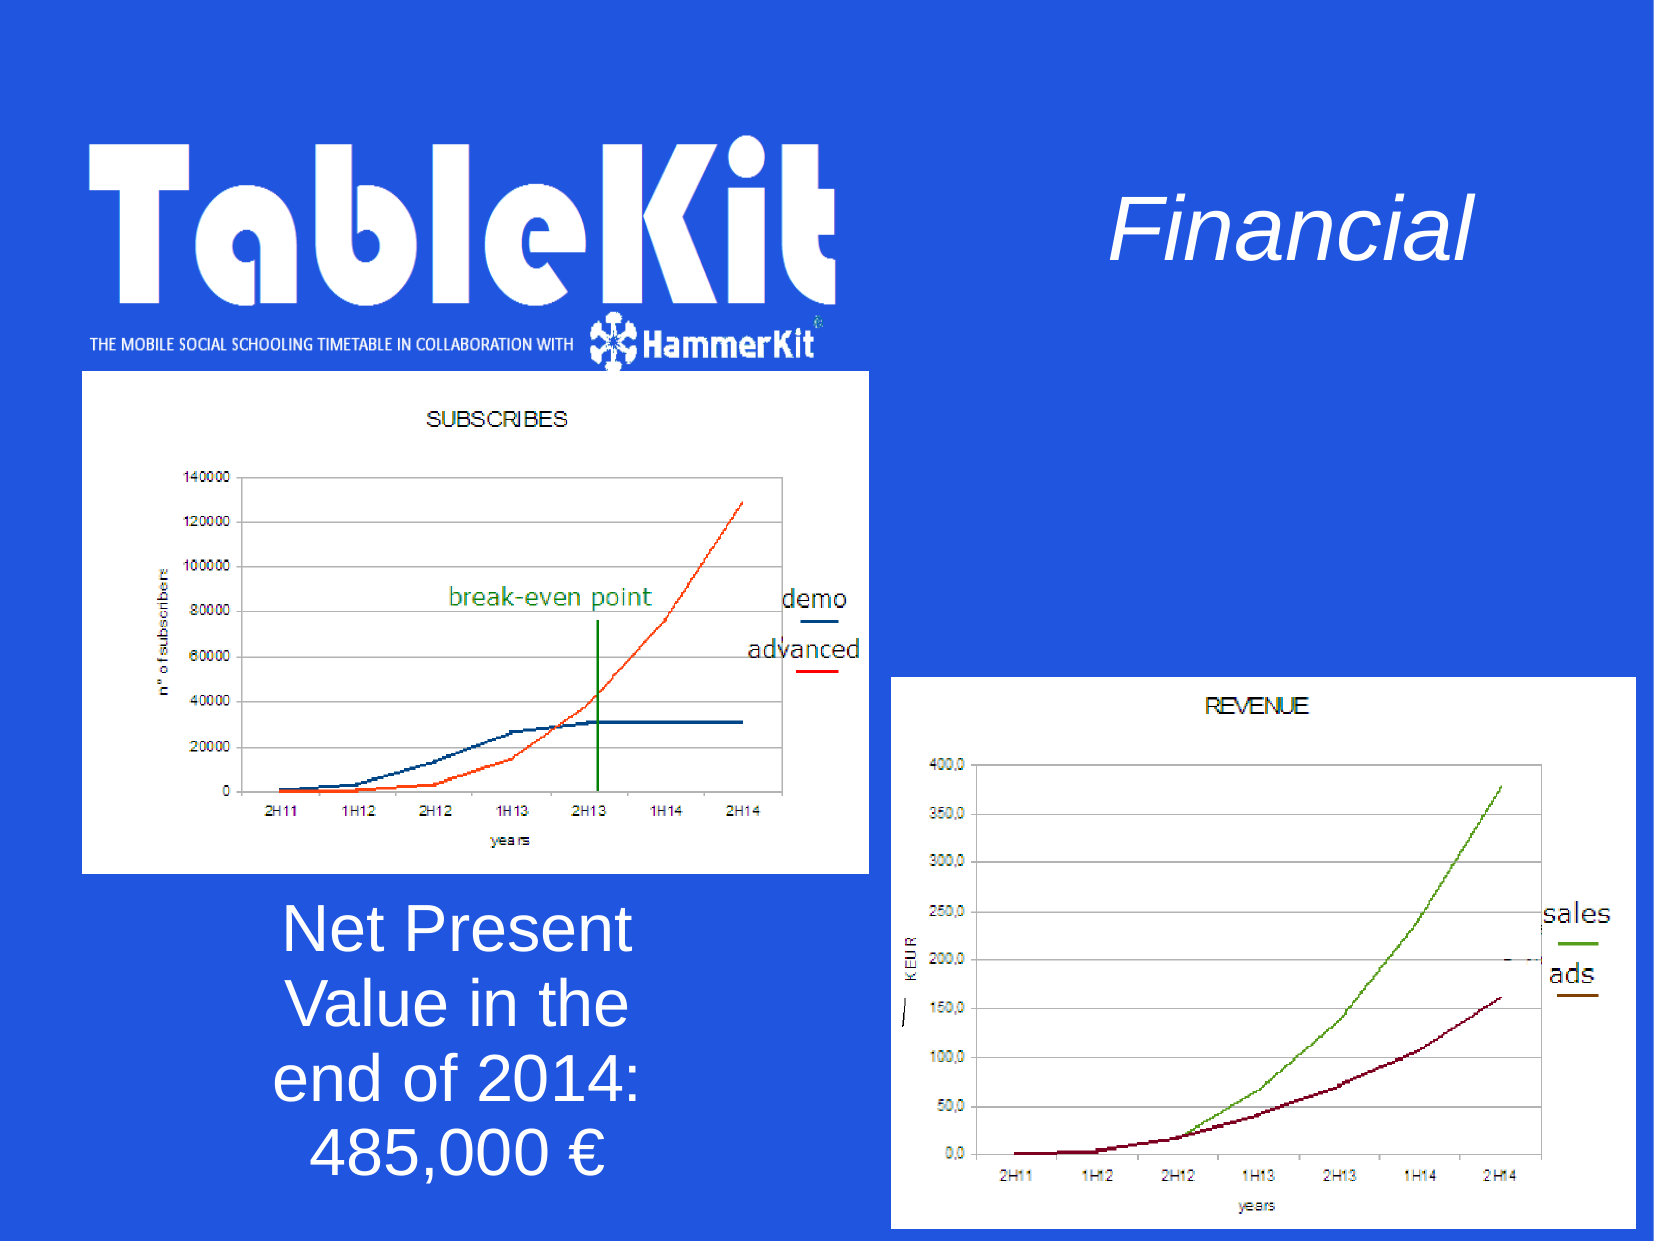

#
Financial
Net Present Value in the end of 2014:
485,000 €